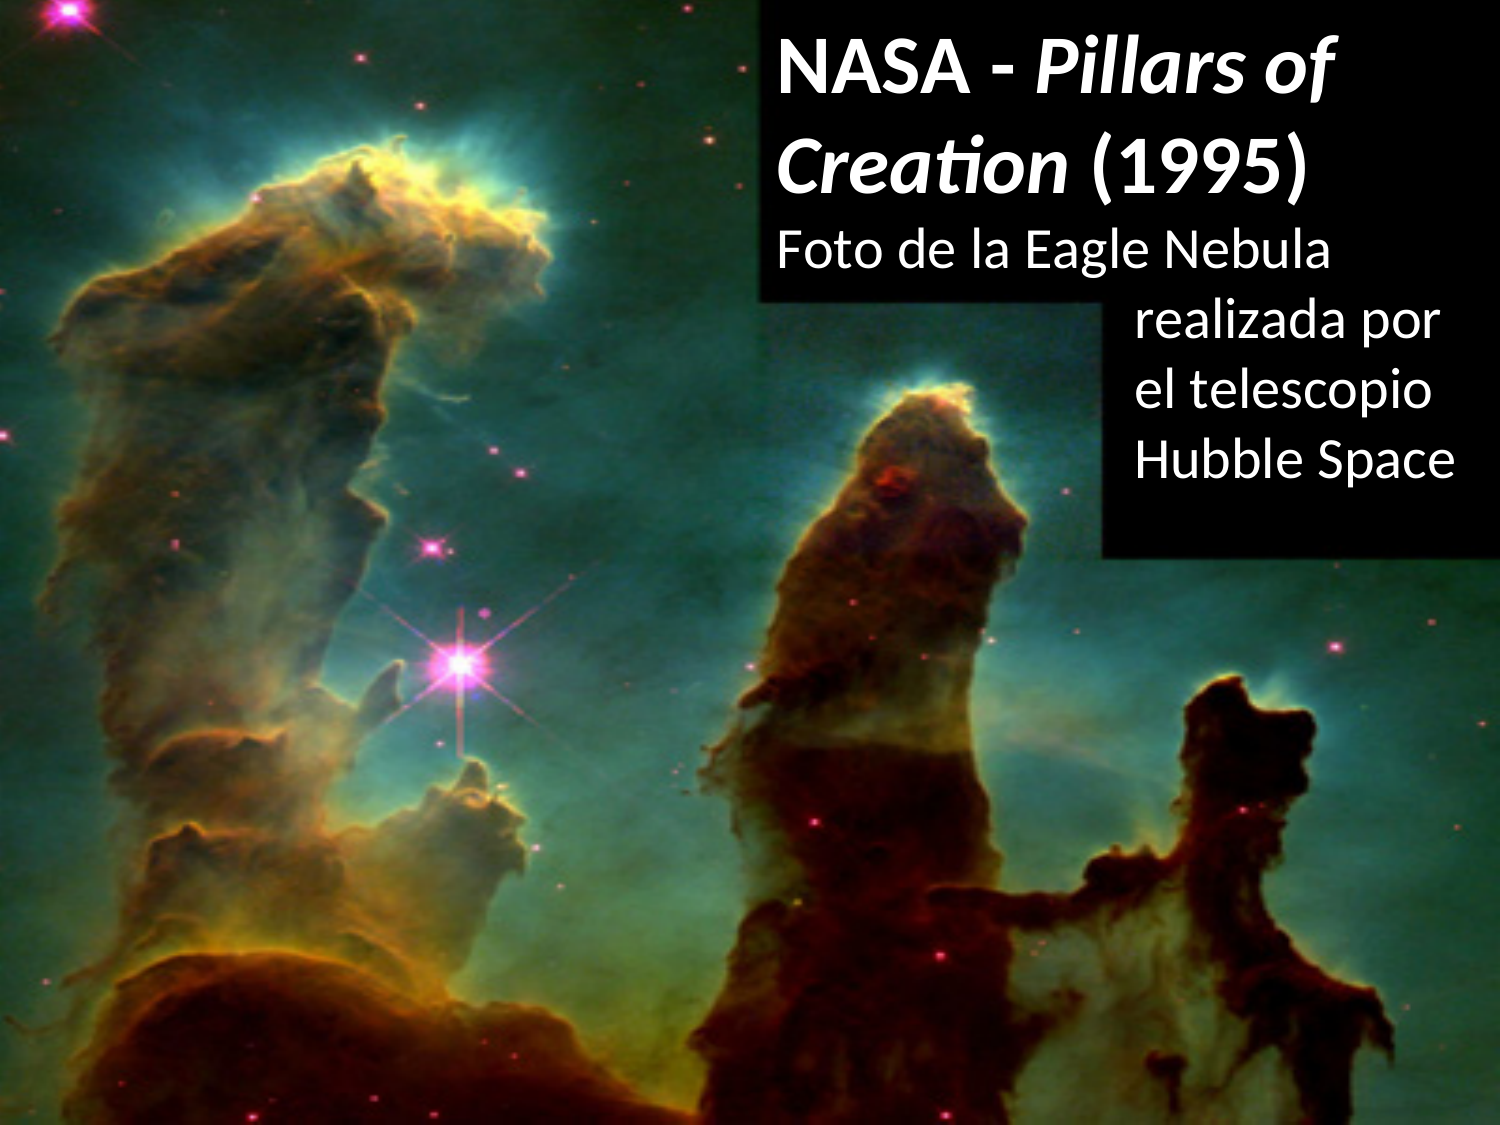

NASA - Pillars of Creation (1995)
Foto de la Eagle Nebula
 realizada por
 el telescopio
 Hubble Space